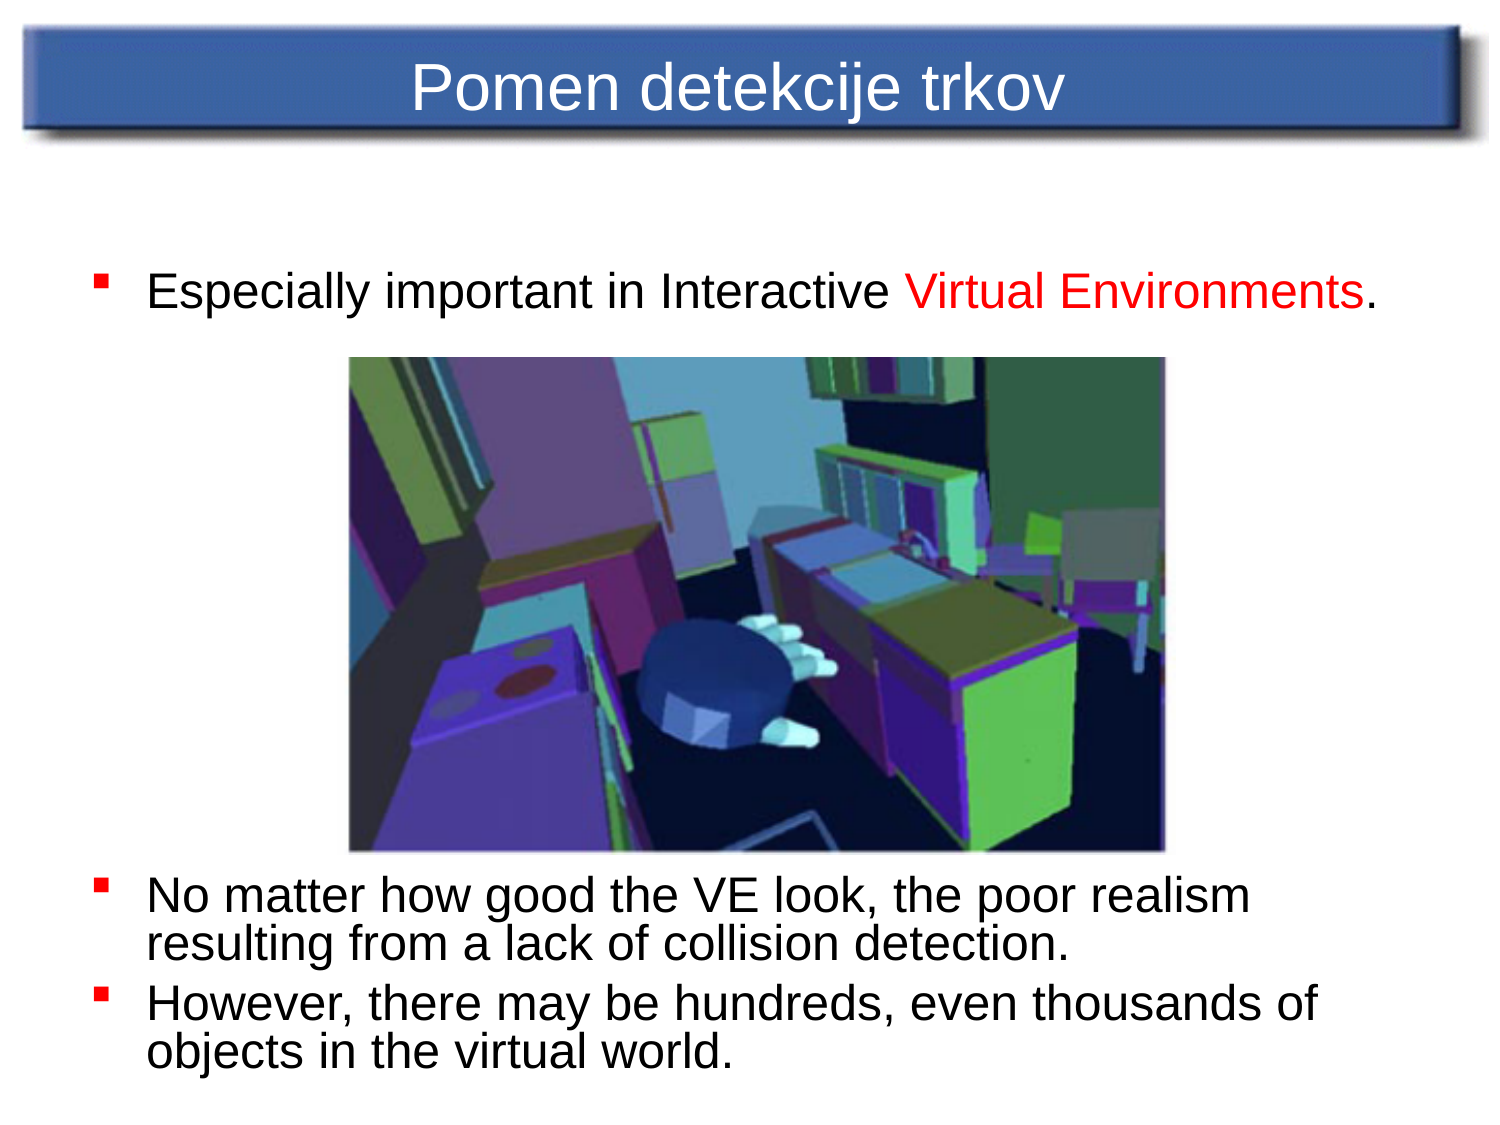

# Pomen detekcije trkov
Especially important in Interactive Virtual Environments.
No matter how good the VE look, the poor realism resulting from a lack of collision detection.
However, there may be hundreds, even thousands of objects in the virtual world.